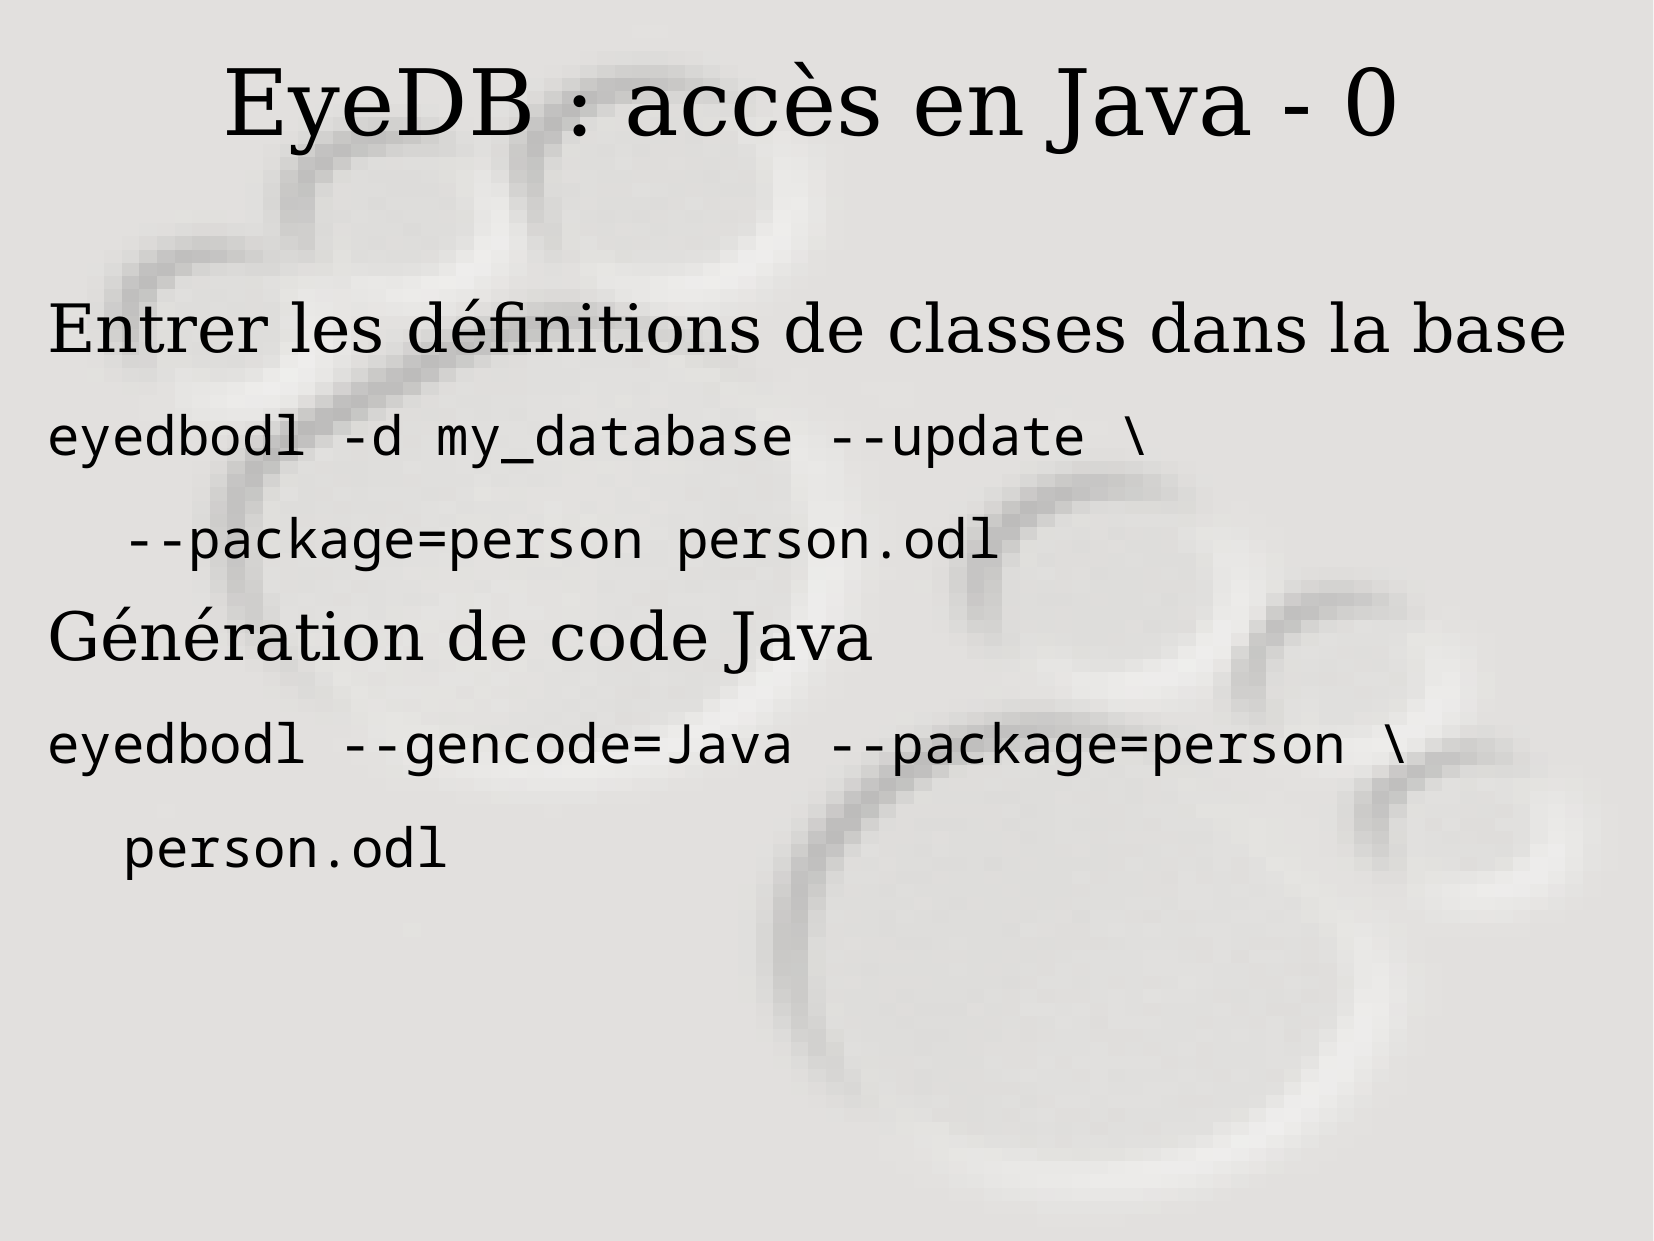

# EyeDB : accès en Java - 0
Entrer les définitions de classes dans la base
eyedbodl -d my_database --update \
--package=person person.odl
Génération de code Java
eyedbodl --gencode=Java --package=person \
person.odl